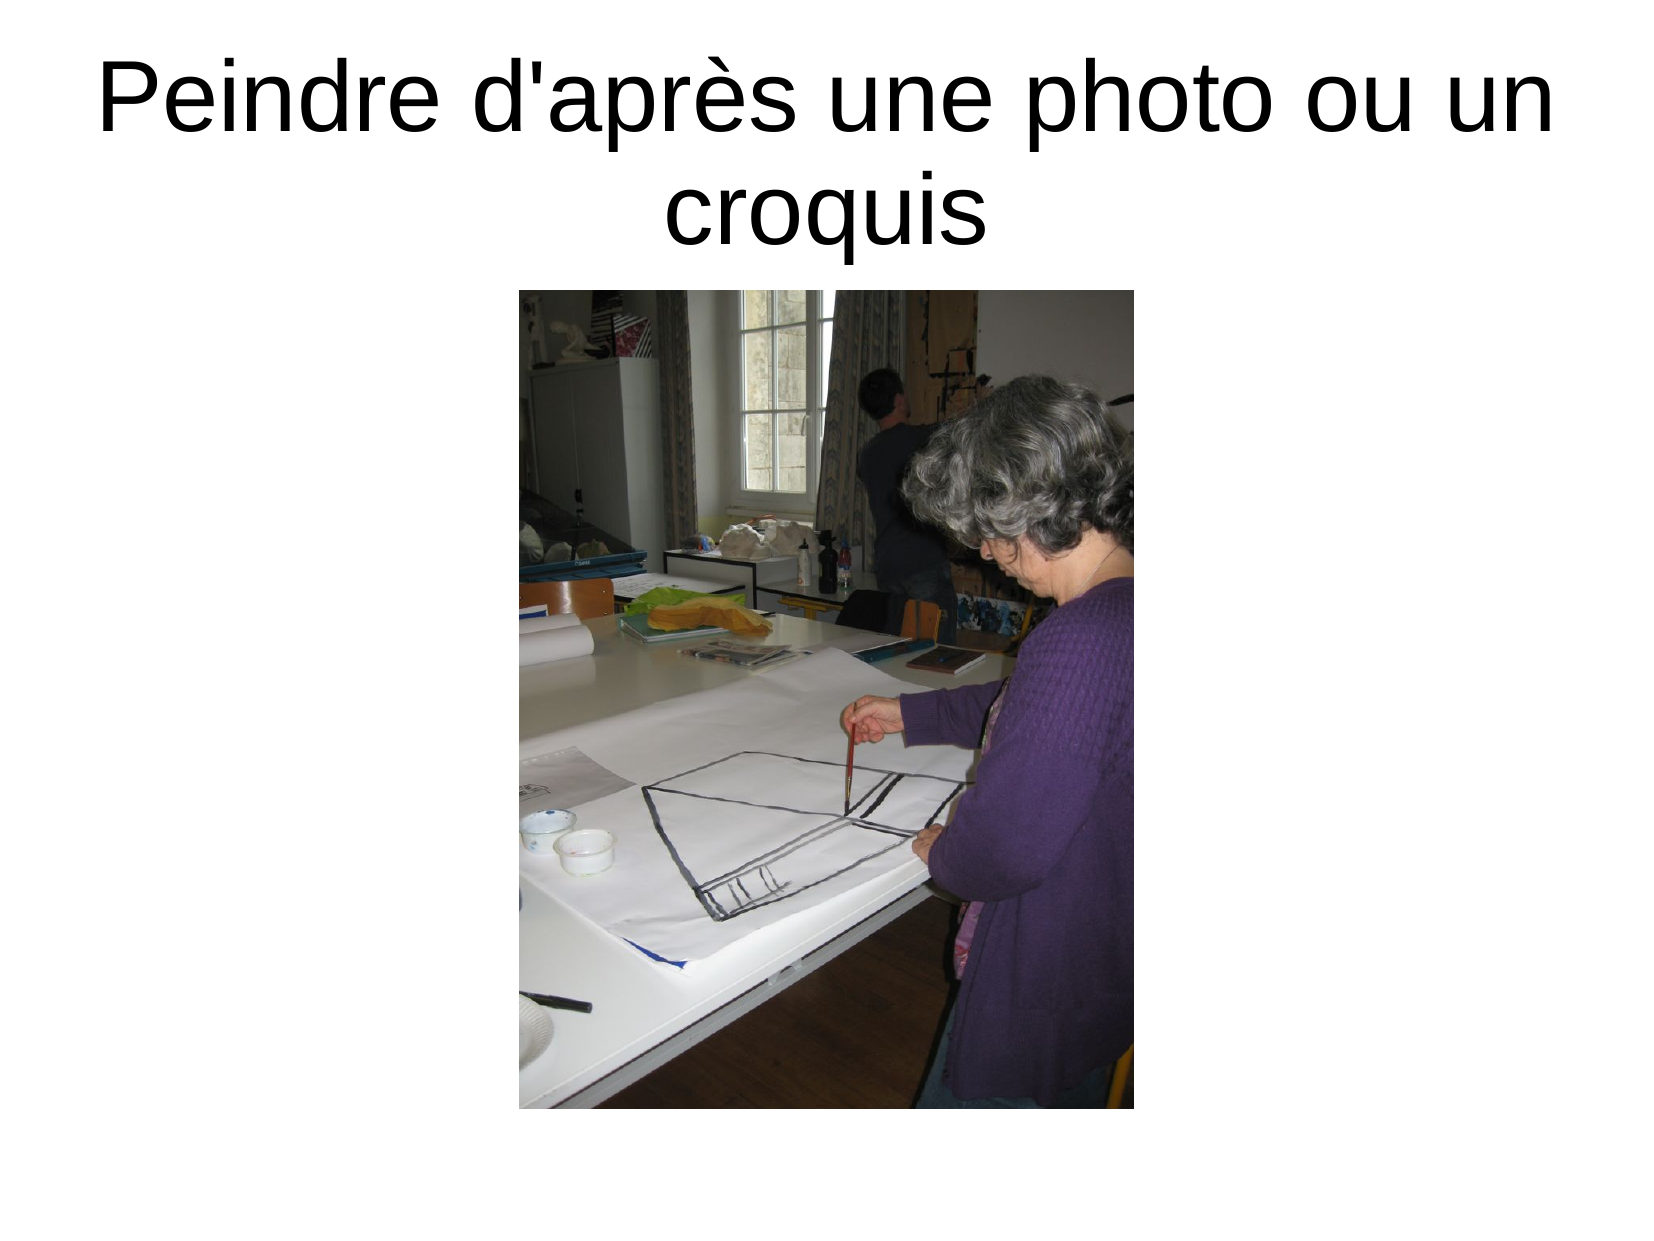

# Peindre d'après une photo ou un croquis